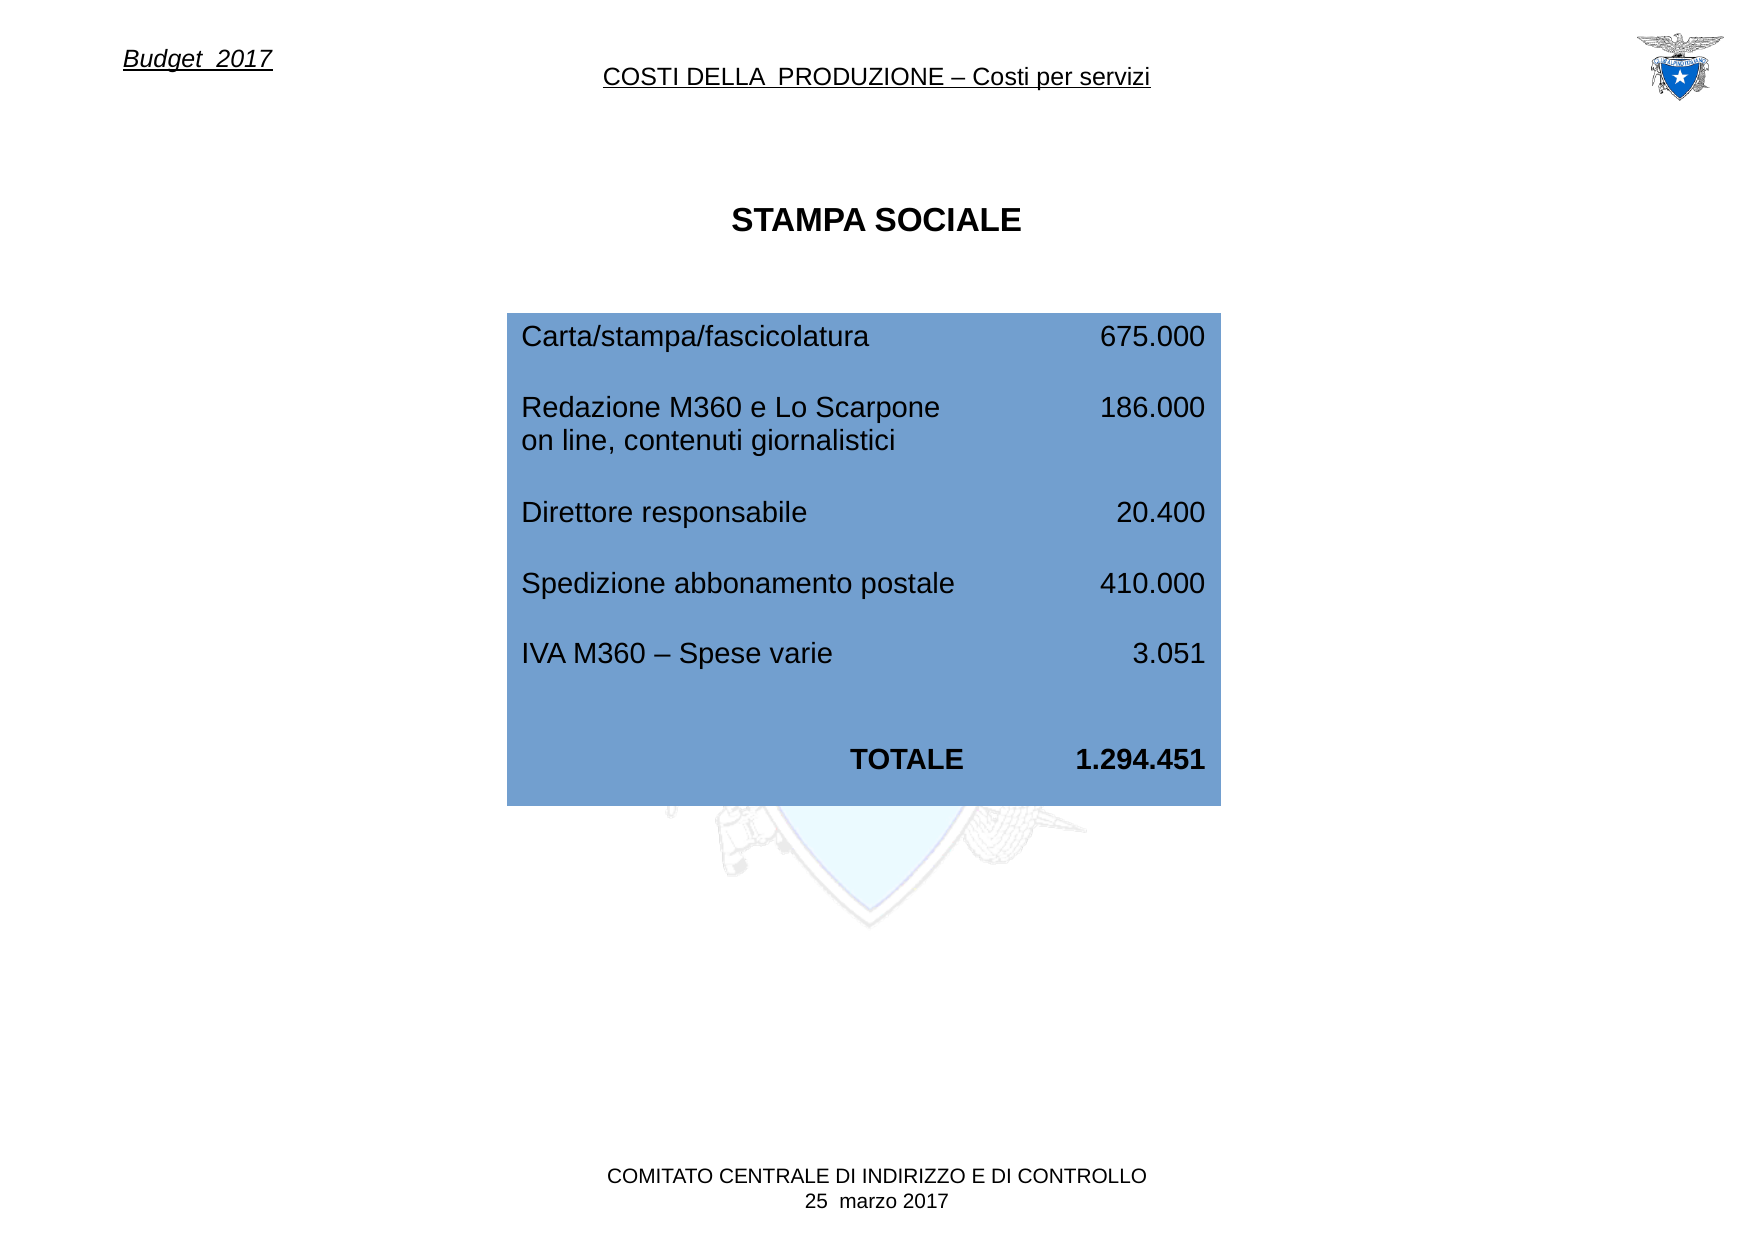

Budget 2017
COSTI DELLA PRODUZIONE – Costi per servizi
STAMPA SOCIALE
| Carta/stampa/fascicolatura | 675.000 |
| --- | --- |
| Redazione M360 e Lo Scarpone on line, contenuti giornalistici | 186.000 |
| Direttore responsabile | 20.400 |
| Spedizione abbonamento postale | 410.000 |
| IVA M360 – Spese varie | 3.051 |
| TOTALE | 1.294.451 |
COMITATO CENTRALE DI INDIRIZZO E DI CONTROLLO
25 marzo 2017